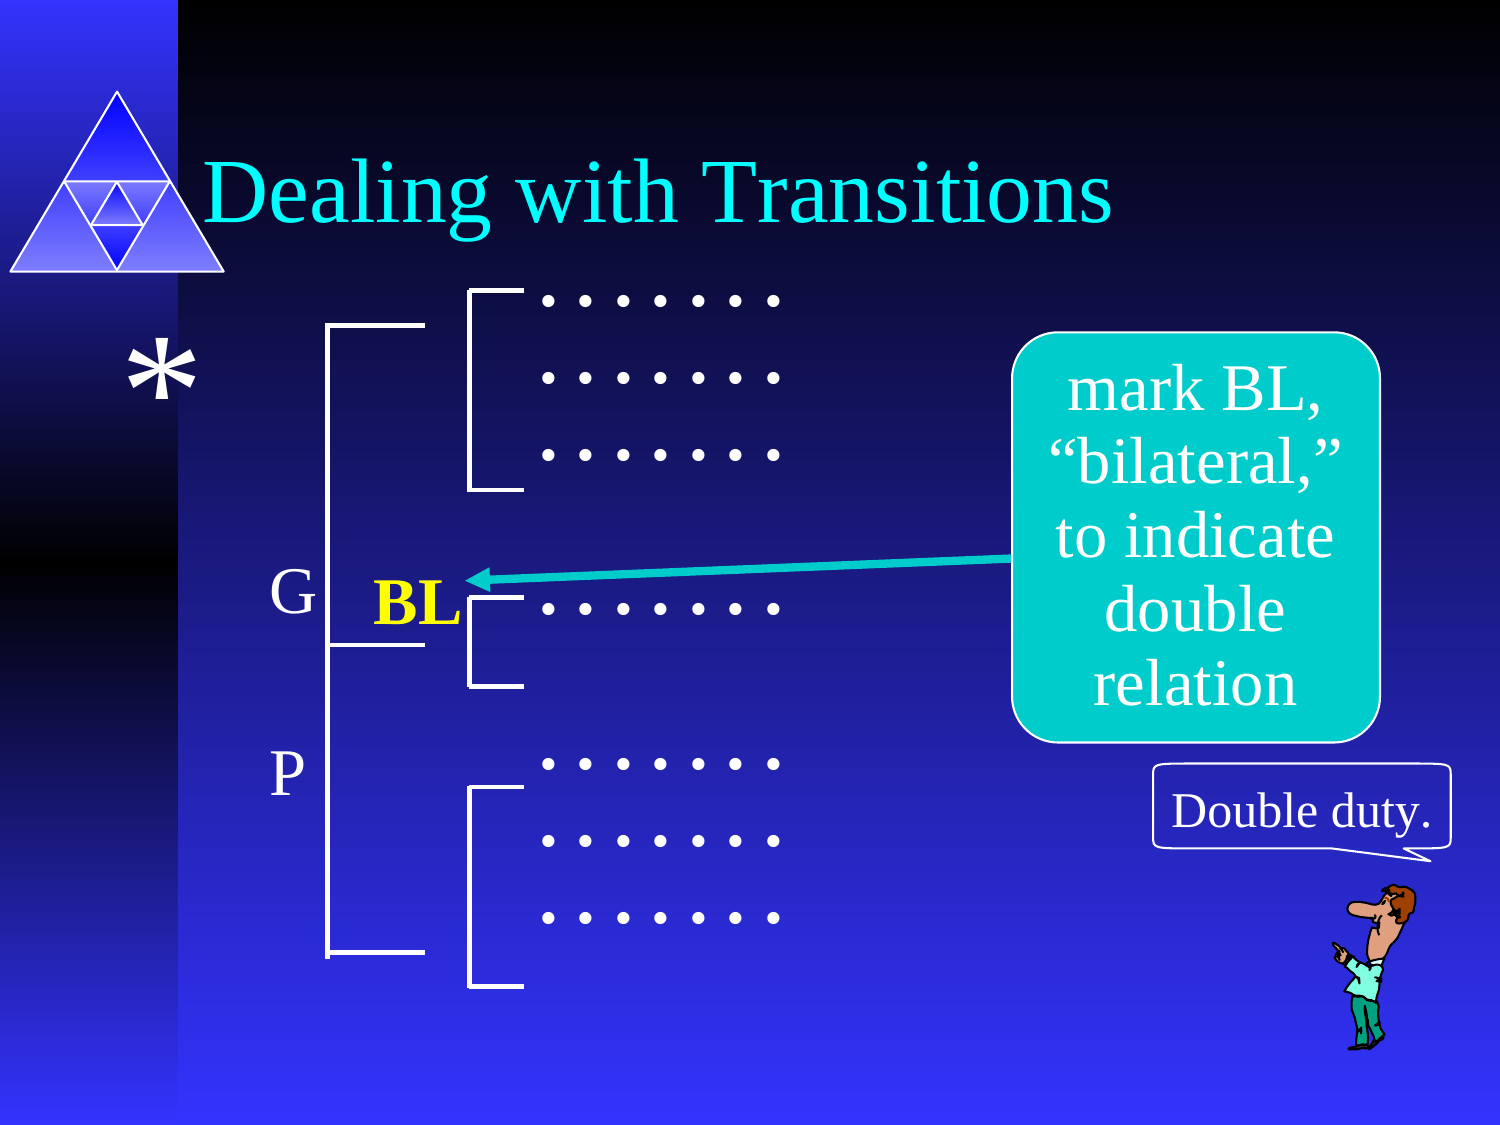

# Dealing with Transitions
. . . . . . .
. . . . . . .
. . . . . . .
. . . . . . .
. . . . . . .
. . . . . . .
. . . . . . .
*
G
P
mark BL,
“bilateral,”
to indicate
double
relation
BL
Double duty.